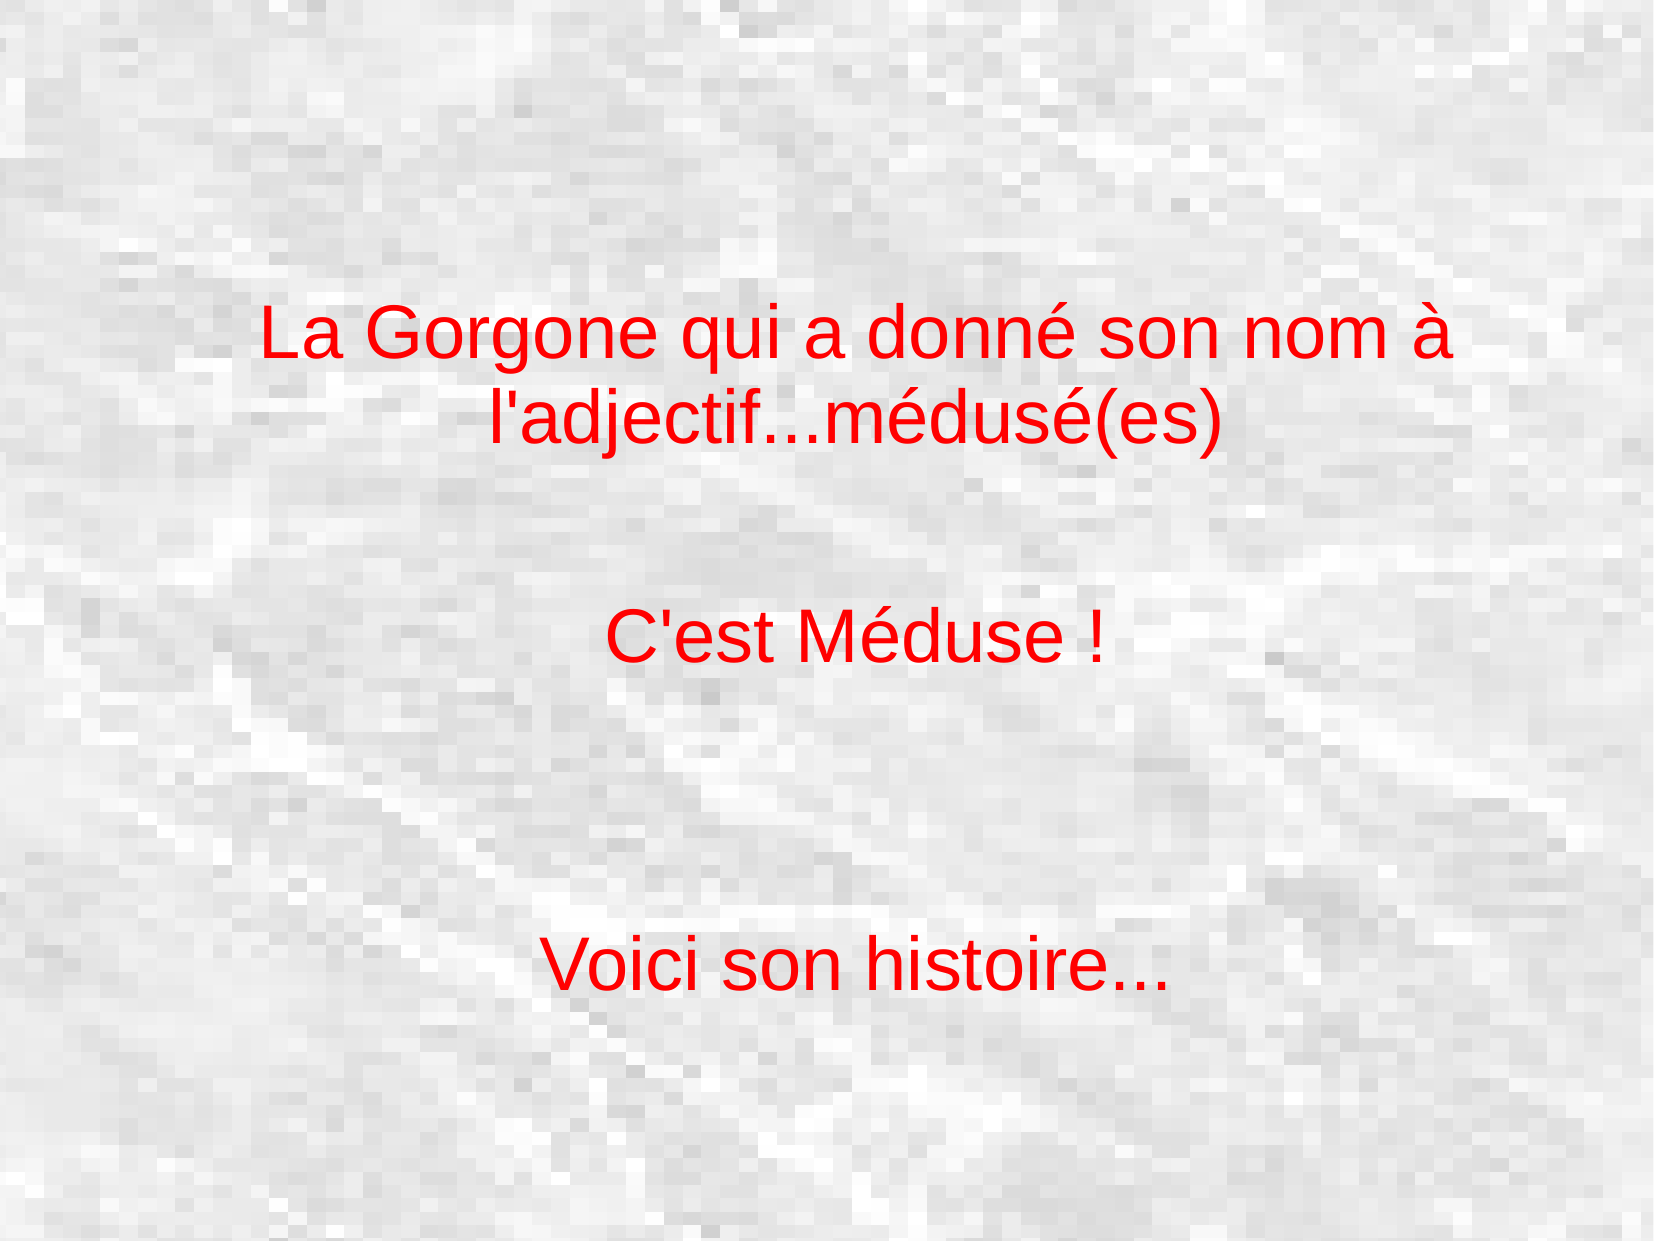

# La Gorgone qui a donné son nom à l'adjectif...médusé(es)
C'est Méduse !
Voici son histoire...